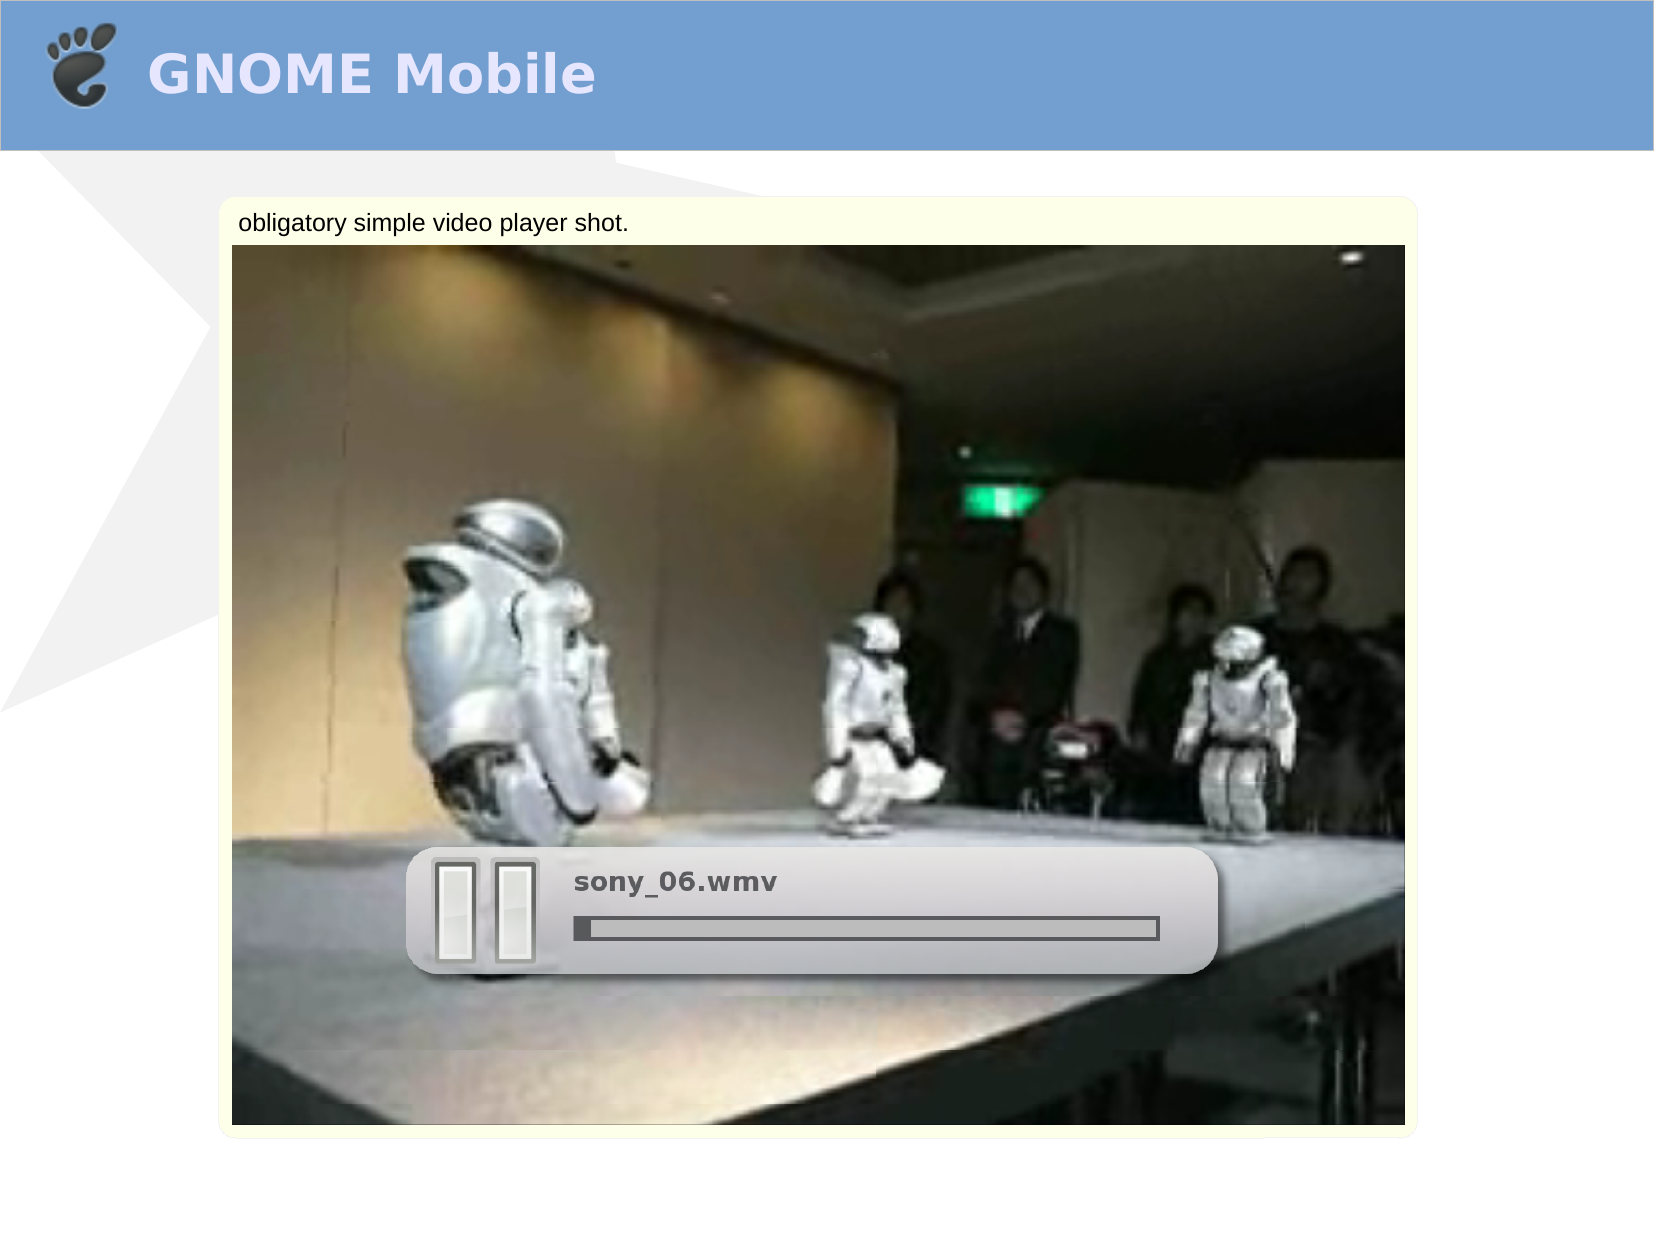

GNOME Mobile
#
obligatory simple video player shot.